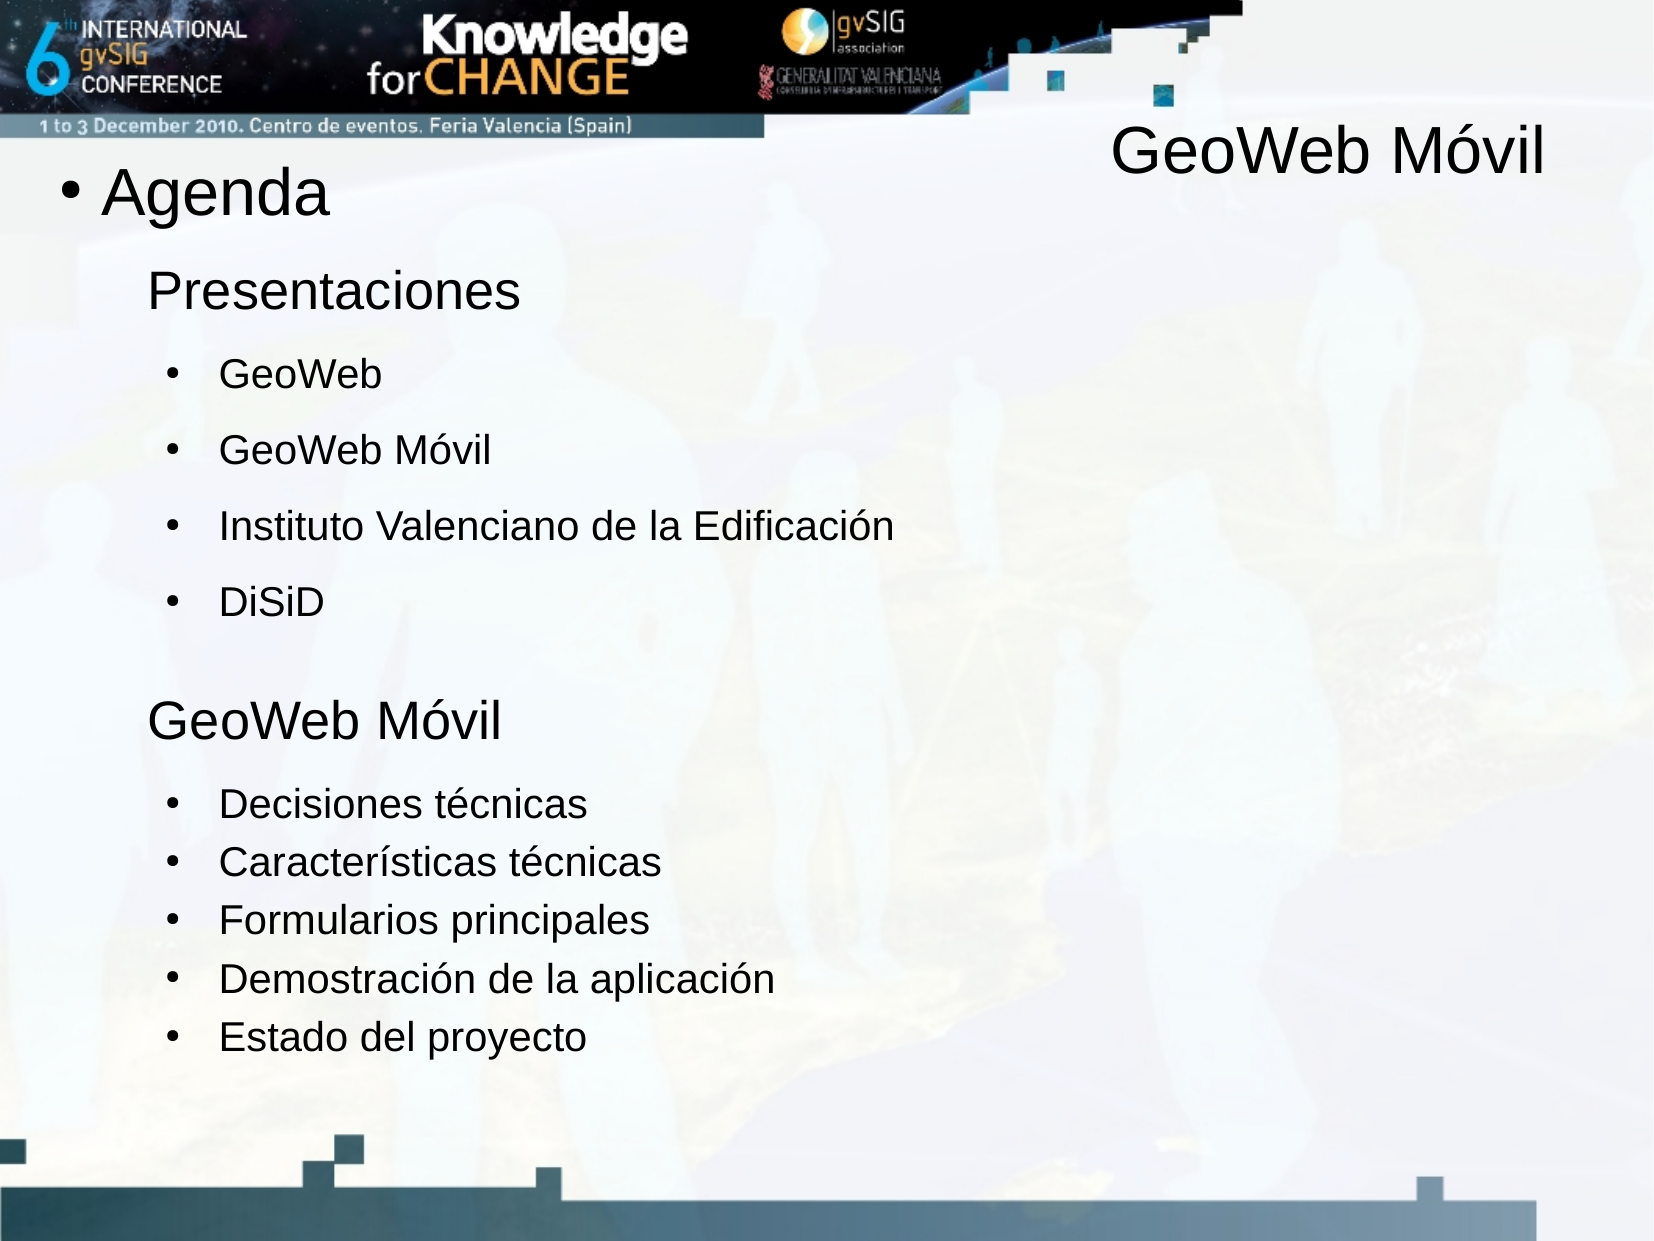

# GeoWeb Móvil
 Agenda
Presentaciones
GeoWeb
GeoWeb Móvil
Instituto Valenciano de la Edificación
DiSiD
GeoWeb Móvil
Decisiones técnicas
Características técnicas
Formularios principales
Demostración de la aplicación
Estado del proyecto